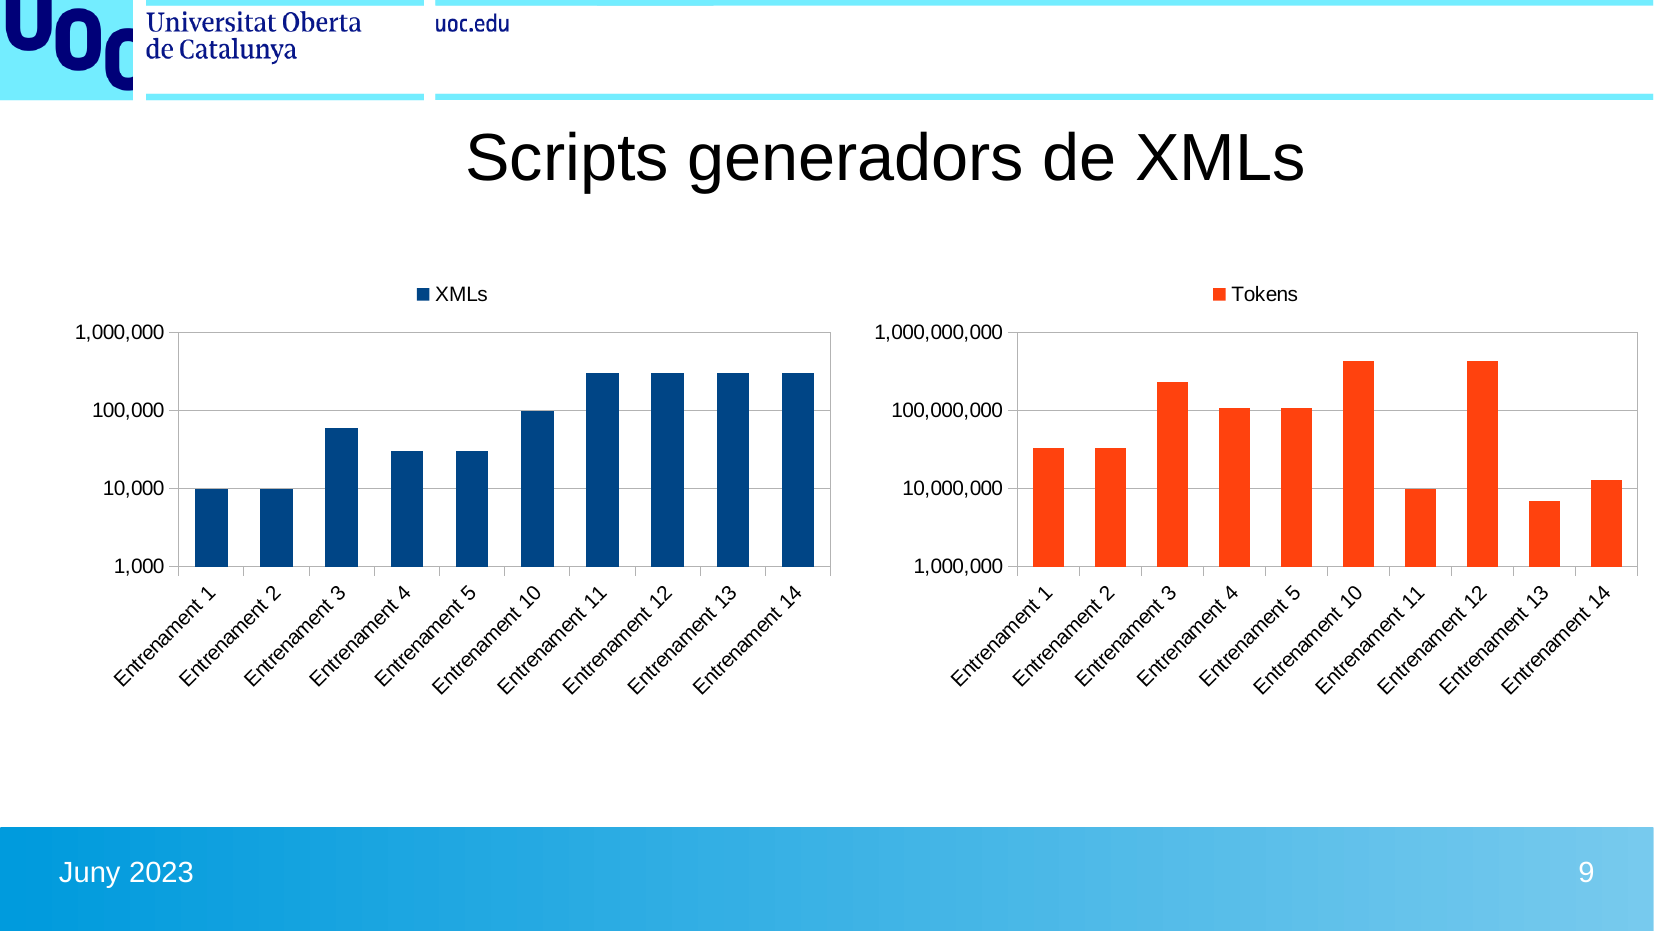

# Scripts generadors de XMLs
### Chart
| Category | Tokens |
|---|---|
| Entrenament 1 | 33280000.0 |
| Entrenament 2 | 33280000.0 |
| Entrenament 3 | 232851000.0 |
| Entrenament 4 | 107656000.0 |
| Entrenament 5 | 107656000.0 |
| Entrenament 10 | 433000000.0 |
| Entrenament 11 | 10000000.0 |
| Entrenament 12 | 432000000.0 |
| Entrenament 13 | 7000000.0 |
| Entrenament 14 | 13000000.0 |
### Chart
| Category | XMLs |
|---|---|
| Entrenament 1 | 10000.0 |
| Entrenament 2 | 10000.0 |
| Entrenament 3 | 60000.0 |
| Entrenament 4 | 30000.0 |
| Entrenament 5 | 30000.0 |
| Entrenament 10 | 100000.0 |
| Entrenament 11 | 300000.0 |
| Entrenament 12 | 300000.0 |
| Entrenament 13 | 300000.0 |
| Entrenament 14 | 300000.0 |
9